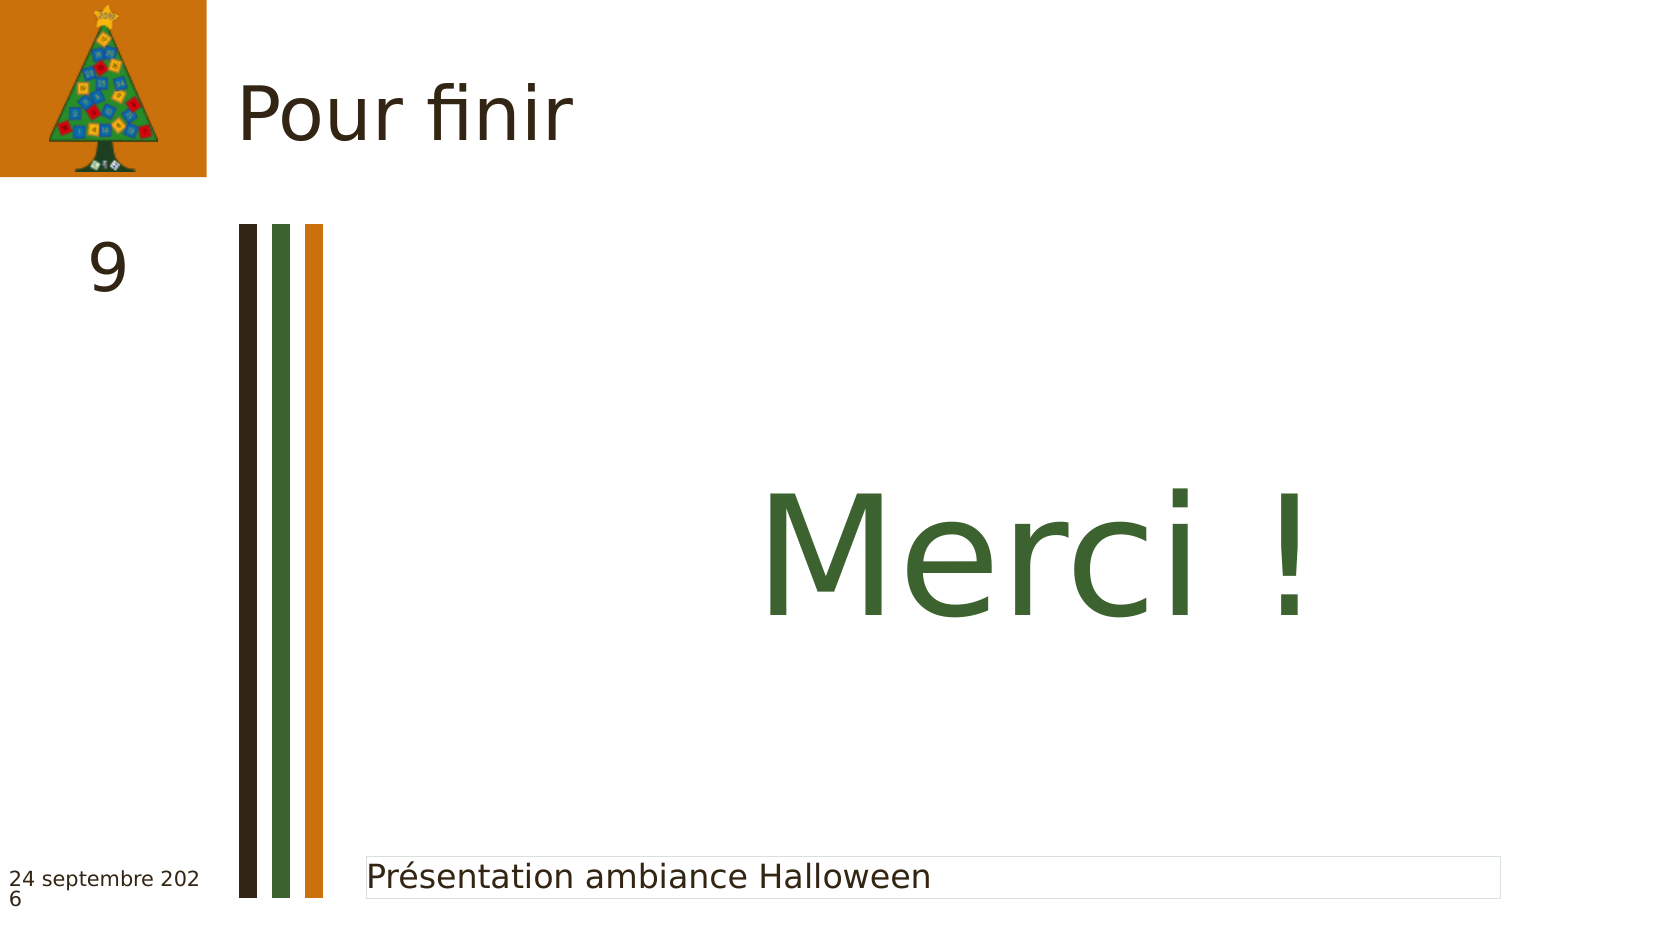

# Pour finir
9
Merci !
Présentation ambiance Halloween